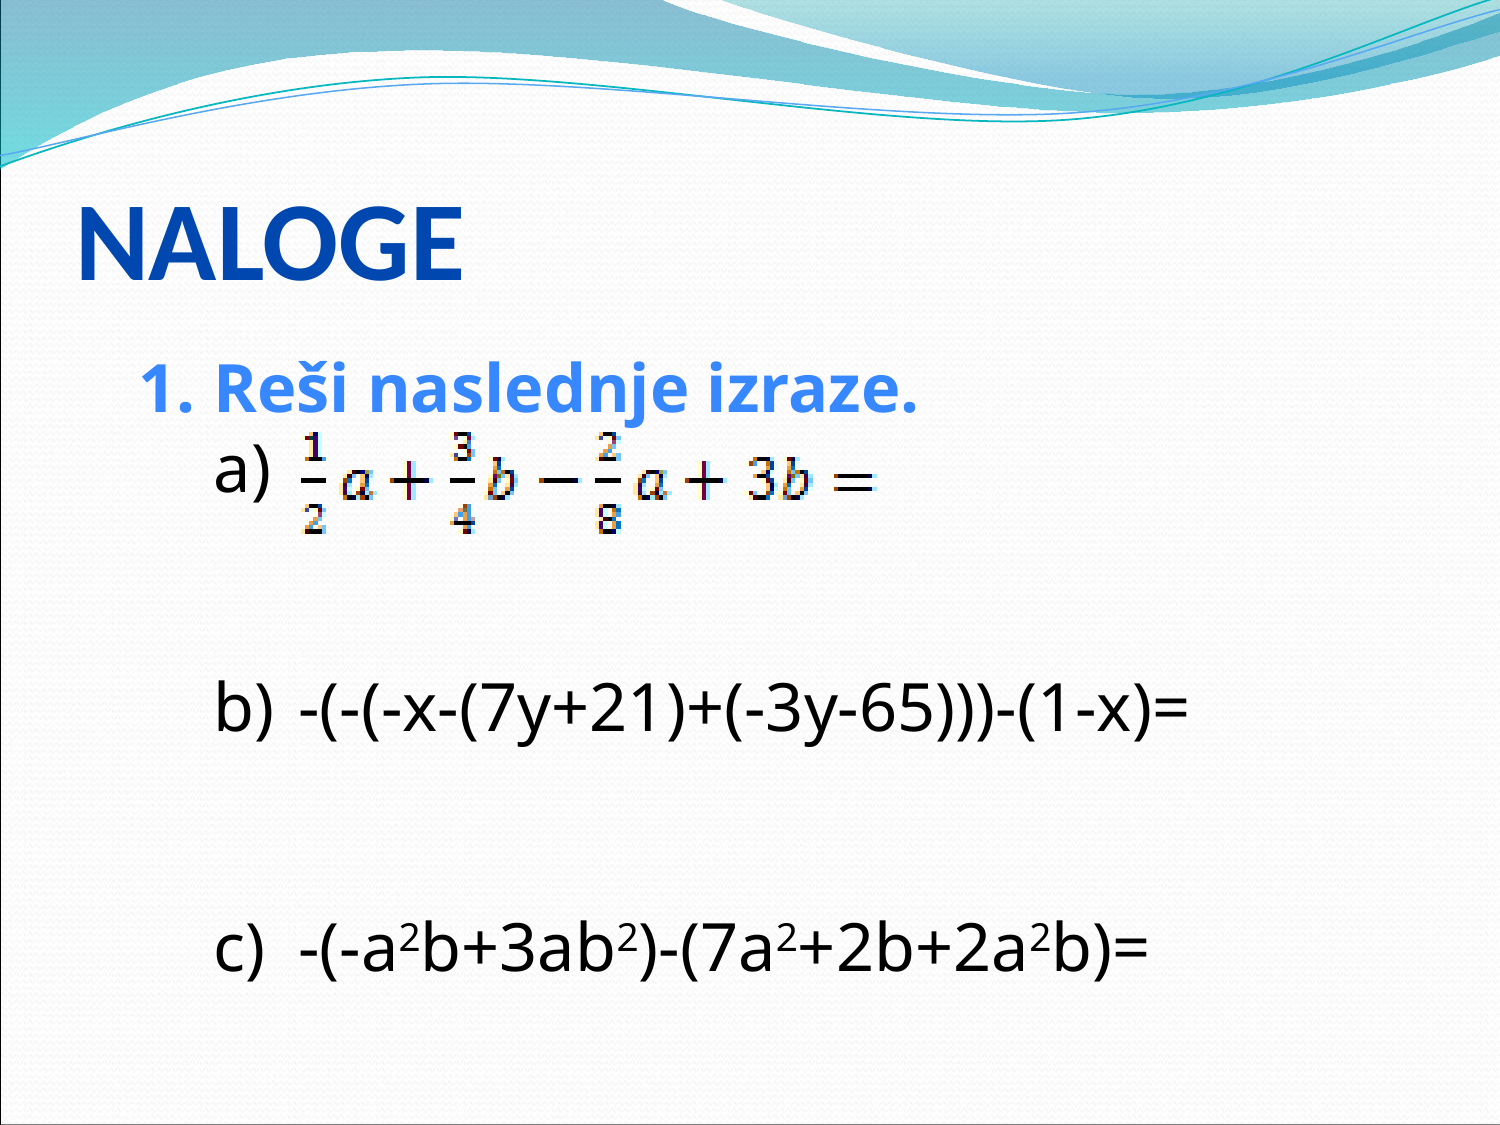

# NALOGE
 Reši naslednje izraze.
-(-(-x-(7y+21)+(-3y-65)))-(1-x)=
-(-a2b+3ab2)-(7a2+2b+2a2b)=